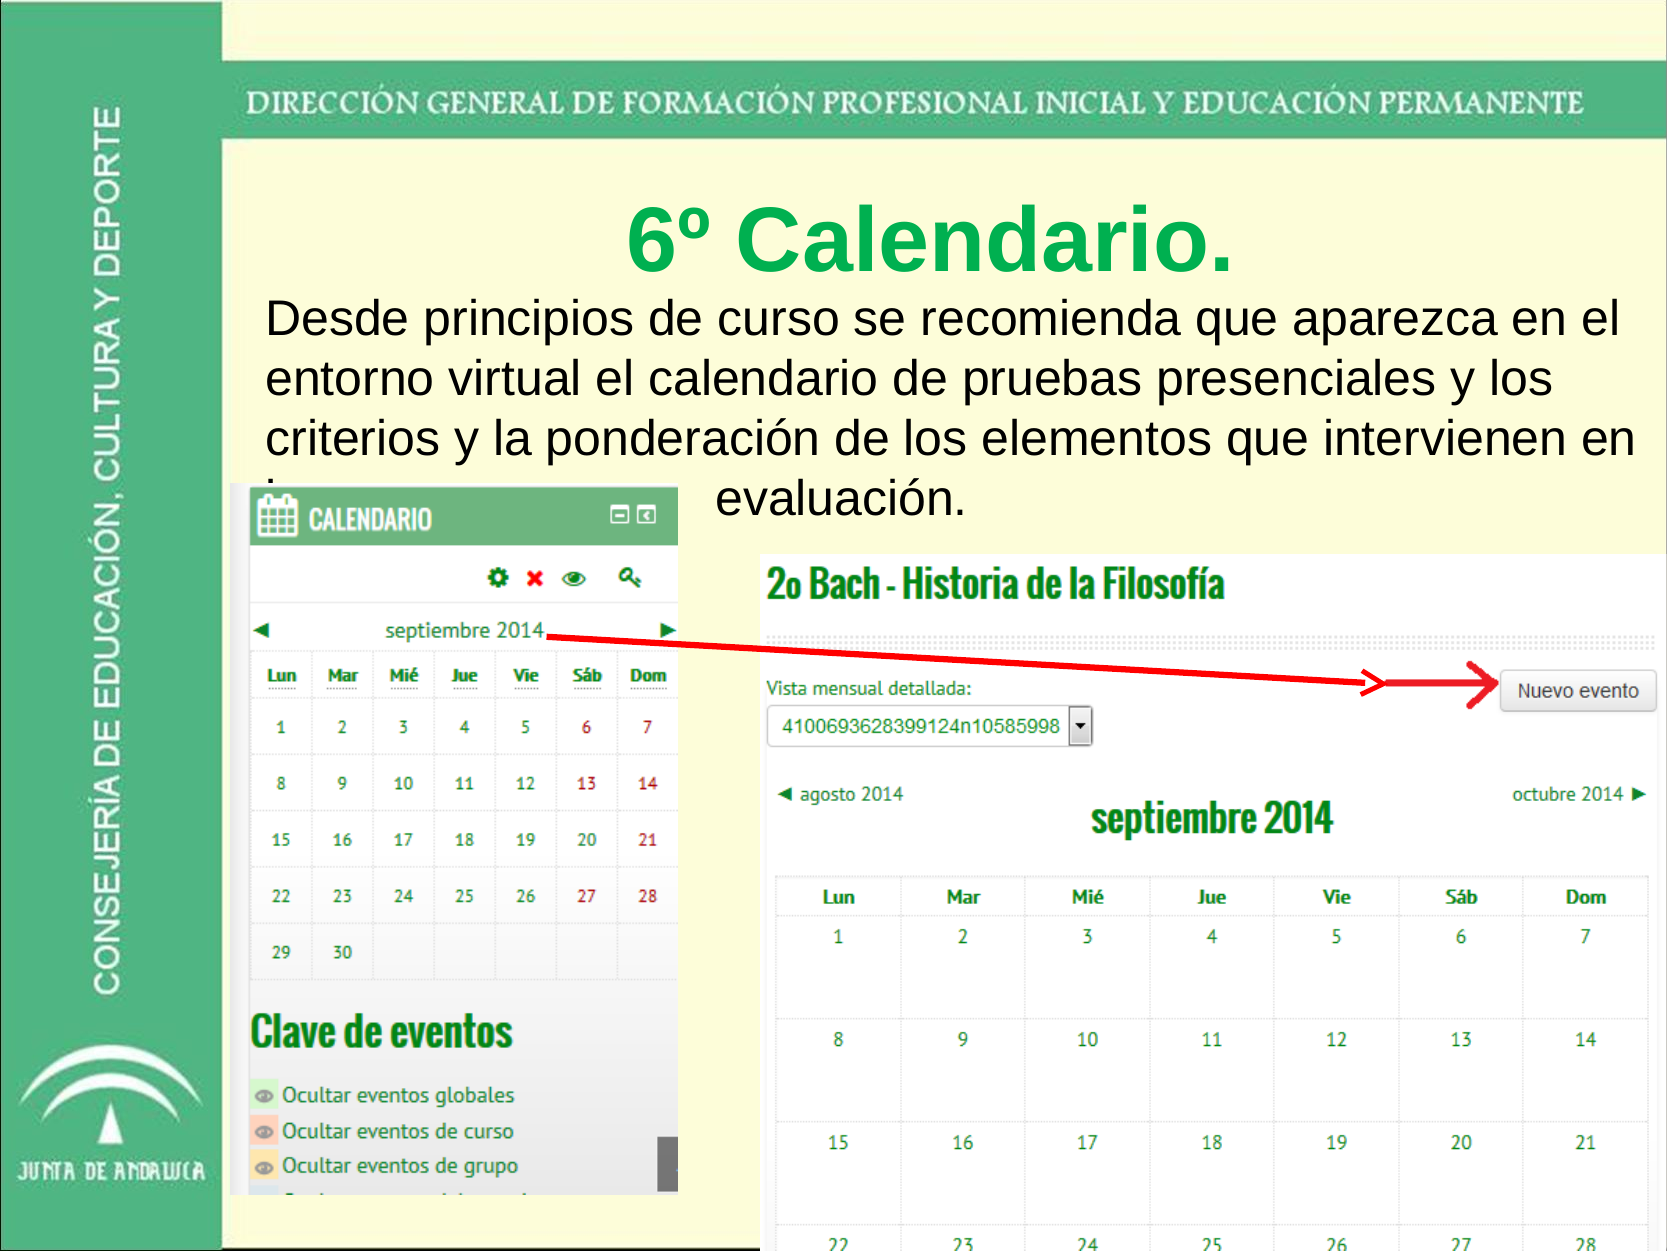

# 6º Calendario.
Desde principios de curso se recomienda que aparezca en el entorno virtual el calendario de pruebas presenciales y los criterios y la ponderación de los elementos que intervienen en la 			evaluación.